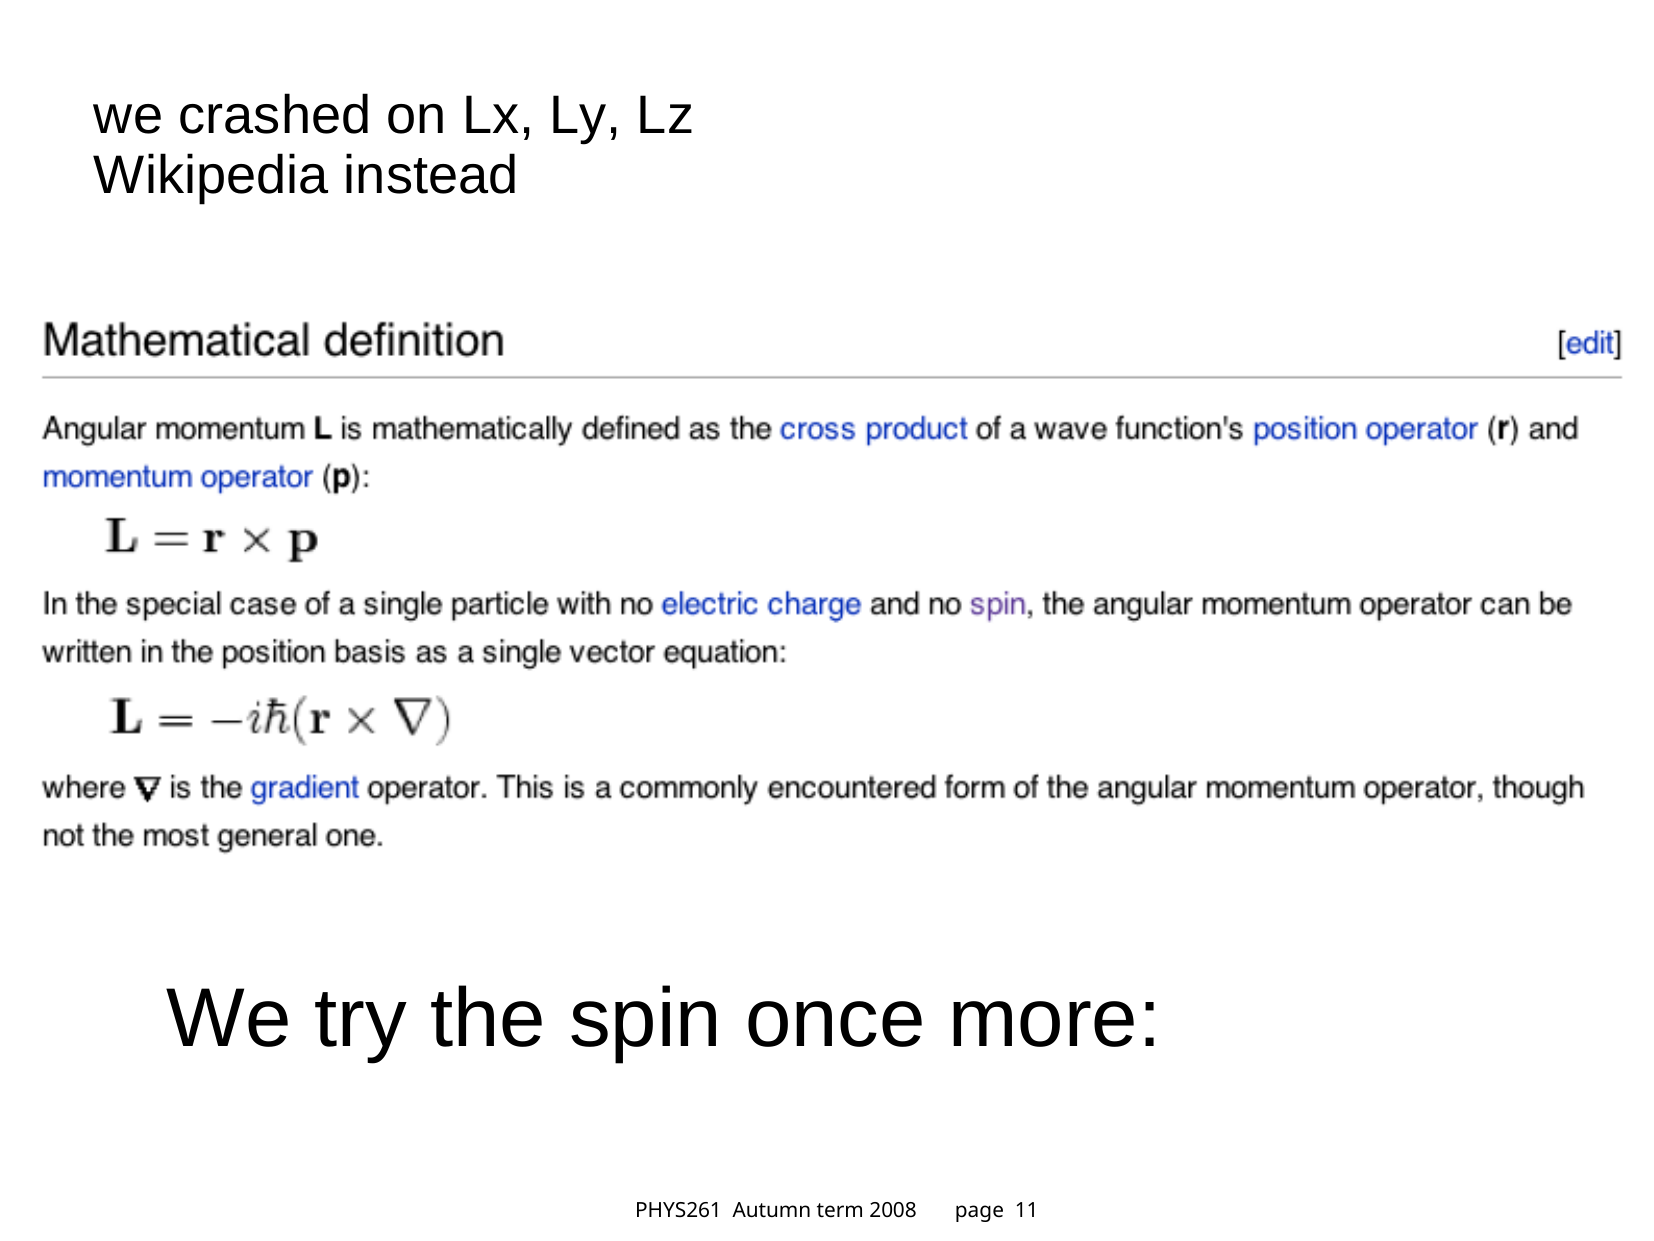

we crashed on Lx, Ly, Lz
Wikipedia instead
We try the spin once more: